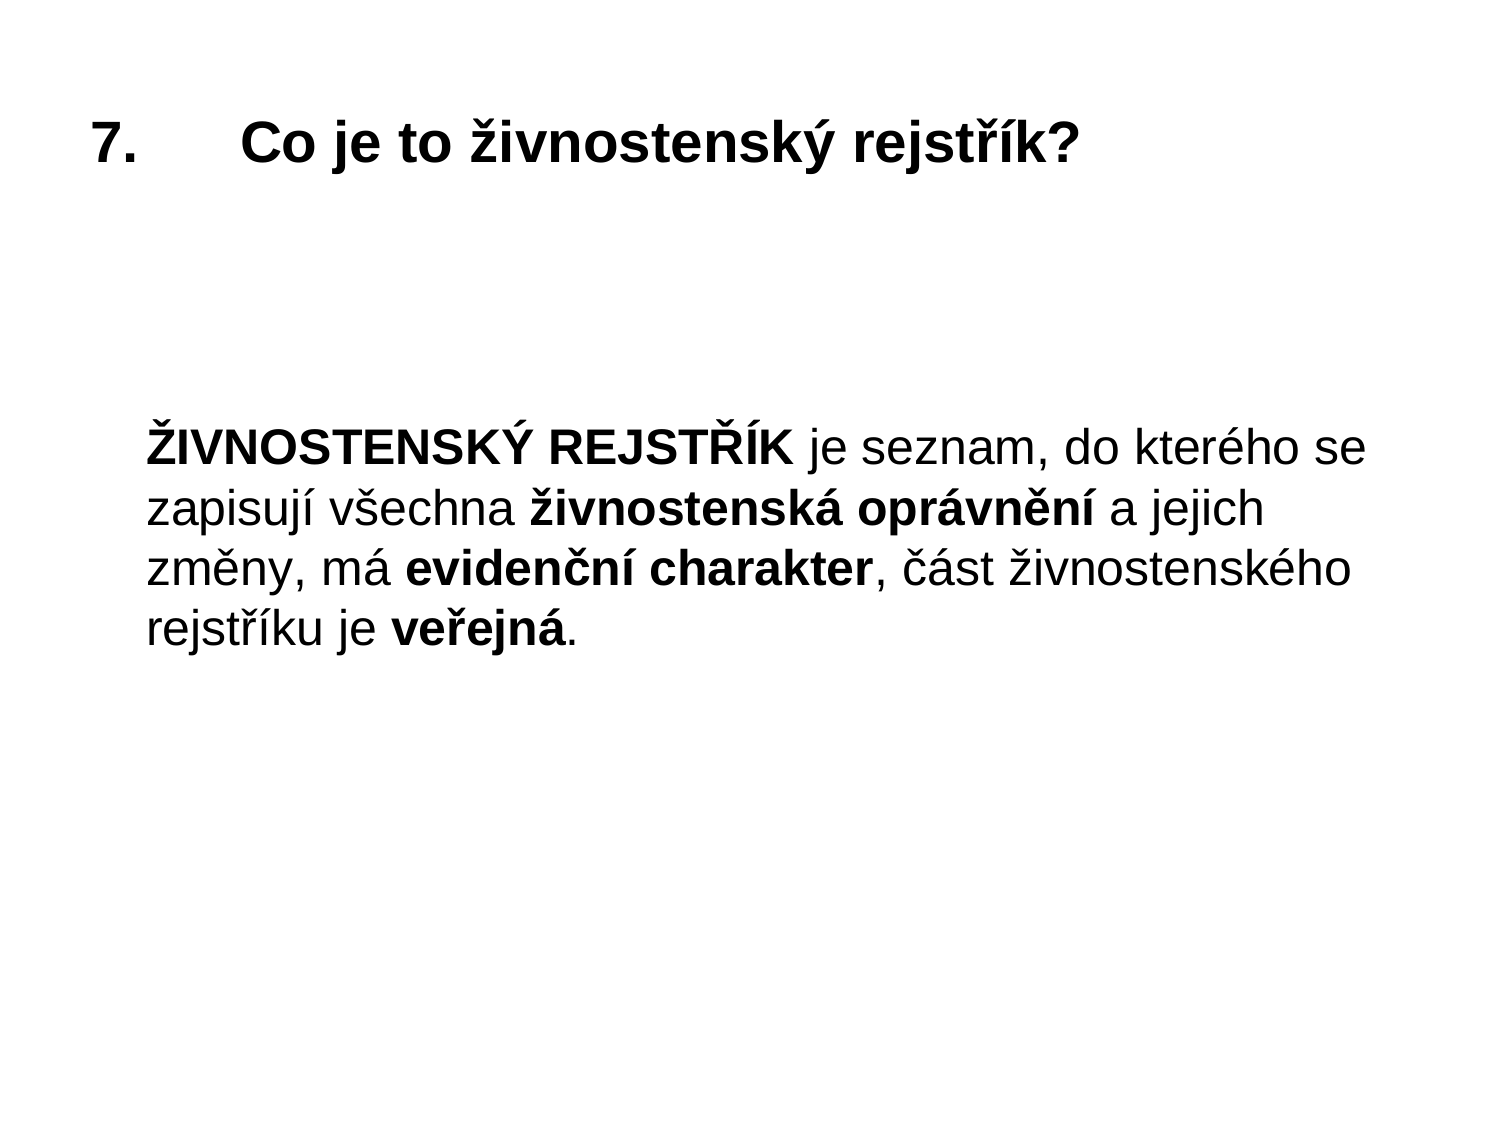

# 7.	Co je to živnostenský rejstřík?
	ŽIVNOSTENSKÝ REJSTŘÍK je seznam, do kterého se zapisují všechna živnostenská oprávnění a jejich změny, má evidenční charakter, část živnostenského rejstříku je veřejná.